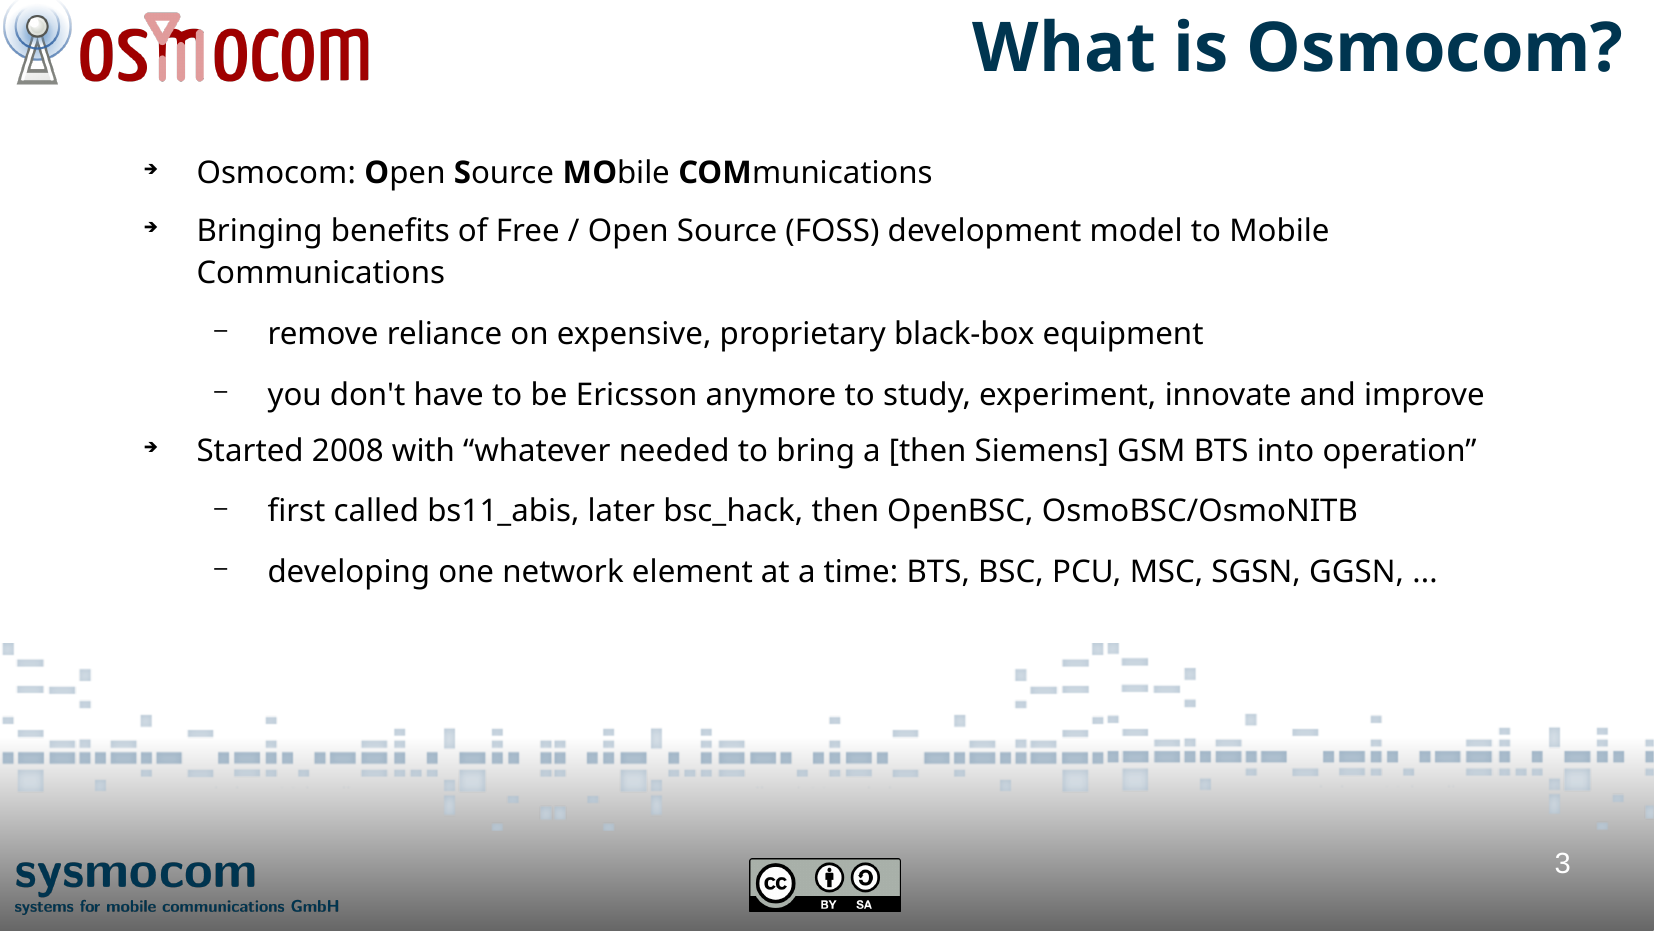

# What is Osmocom?
Osmocom: Open Source MObile COMmunications
Bringing benefits of Free / Open Source (FOSS) development model to Mobile Communications
remove reliance on expensive, proprietary black-box equipment
you don't have to be Ericsson anymore to study, experiment, innovate and improve
Started 2008 with “whatever needed to bring a [then Siemens] GSM BTS into operation”
first called bs11_abis, later bsc_hack, then OpenBSC, OsmoBSC/OsmoNITB
developing one network element at a time: BTS, BSC, PCU, MSC, SGSN, GGSN, ...
3